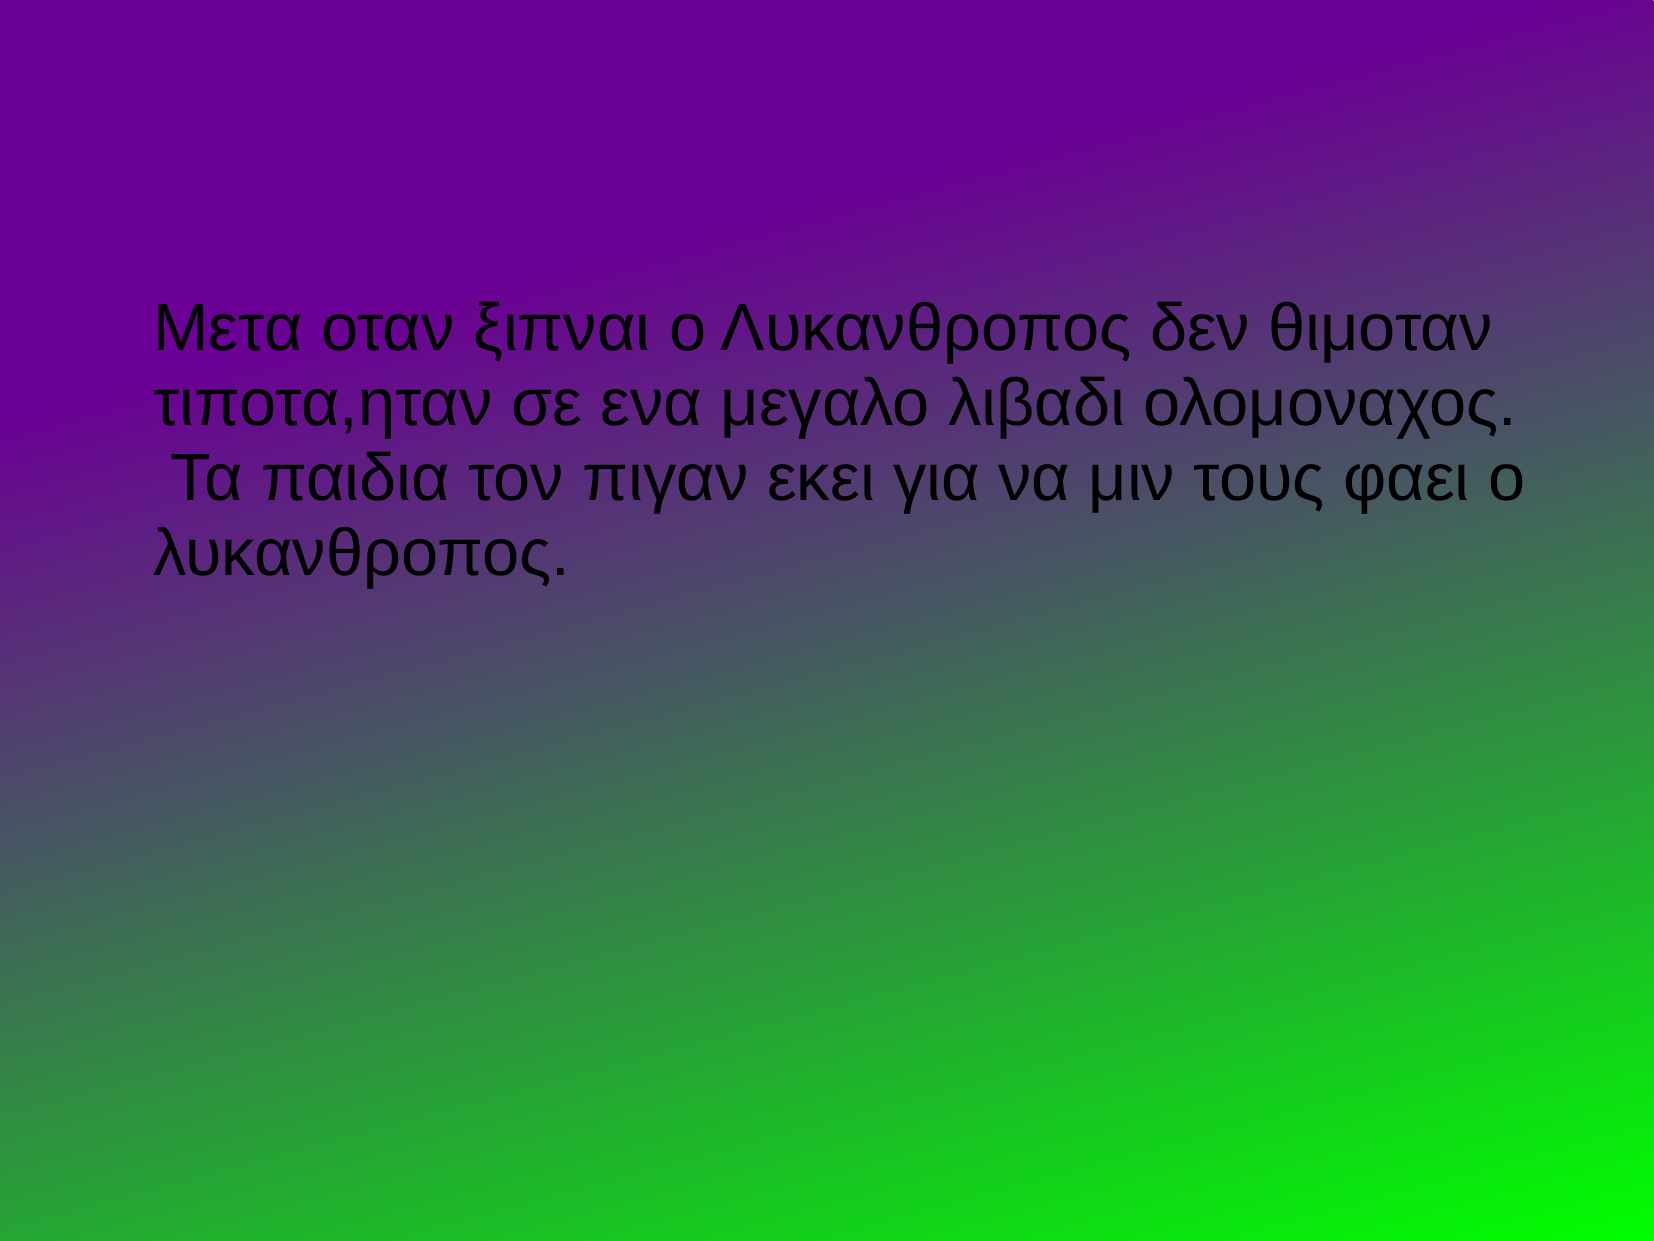

#
Μετα οταν ξιπναι ο Λυκανθροπος δεν θιμοταν τιποτα,ηταν σε ενα μεγαλο λιβαδι ολομοναχος. Τα παιδια τον πιγαν εκει για να μιν τους φαει ο λυκανθροπος.